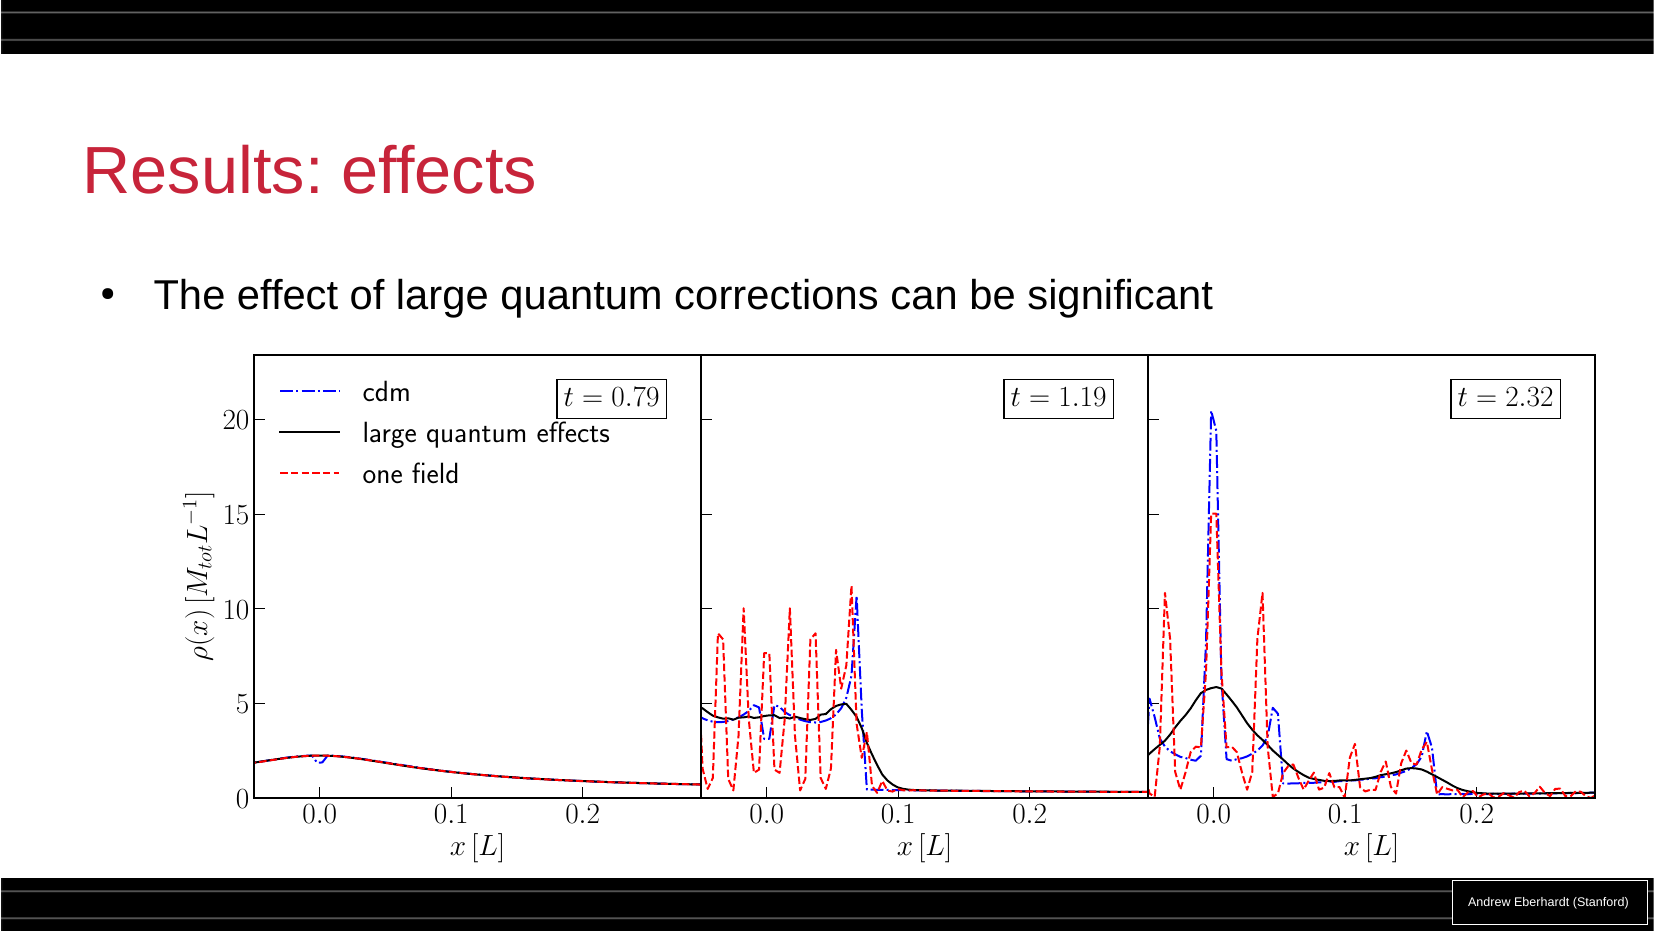

# Results: effects
The effect of large quantum corrections can be significant
Andrew Eberhardt (Stanford)